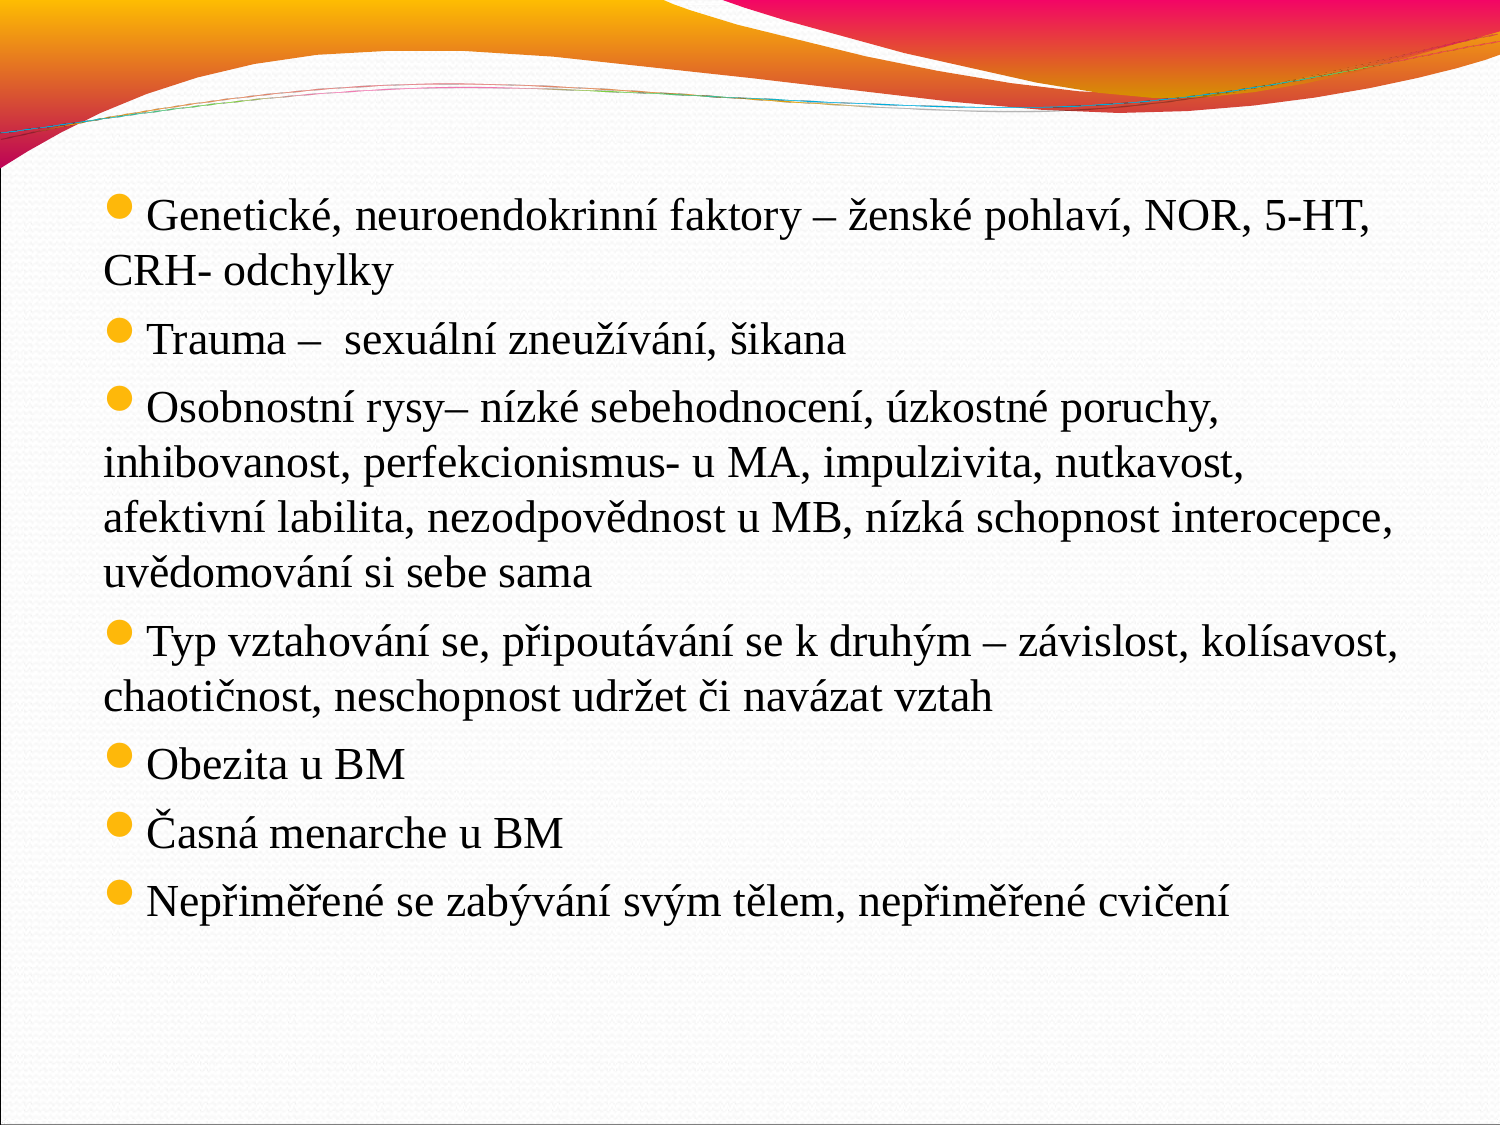

Genetické, neuroendokrinní faktory – ženské pohlaví, NOR, 5-HT, CRH- odchylky
Trauma – sexuální zneužívání, šikana
Osobnostní rysy– nízké sebehodnocení, úzkostné poruchy, inhibovanost, perfekcionismus- u MA, impulzivita, nutkavost, afektivní labilita, nezodpovědnost u MB, nízká schopnost interocepce, uvědomování si sebe sama
Typ vztahování se, připoutávání se k druhým – závislost, kolísavost, chaotičnost, neschopnost udržet či navázat vztah
Obezita u BM
Časná menarche u BM
Nepřiměřené se zabývání svým tělem, nepřiměřené cvičení